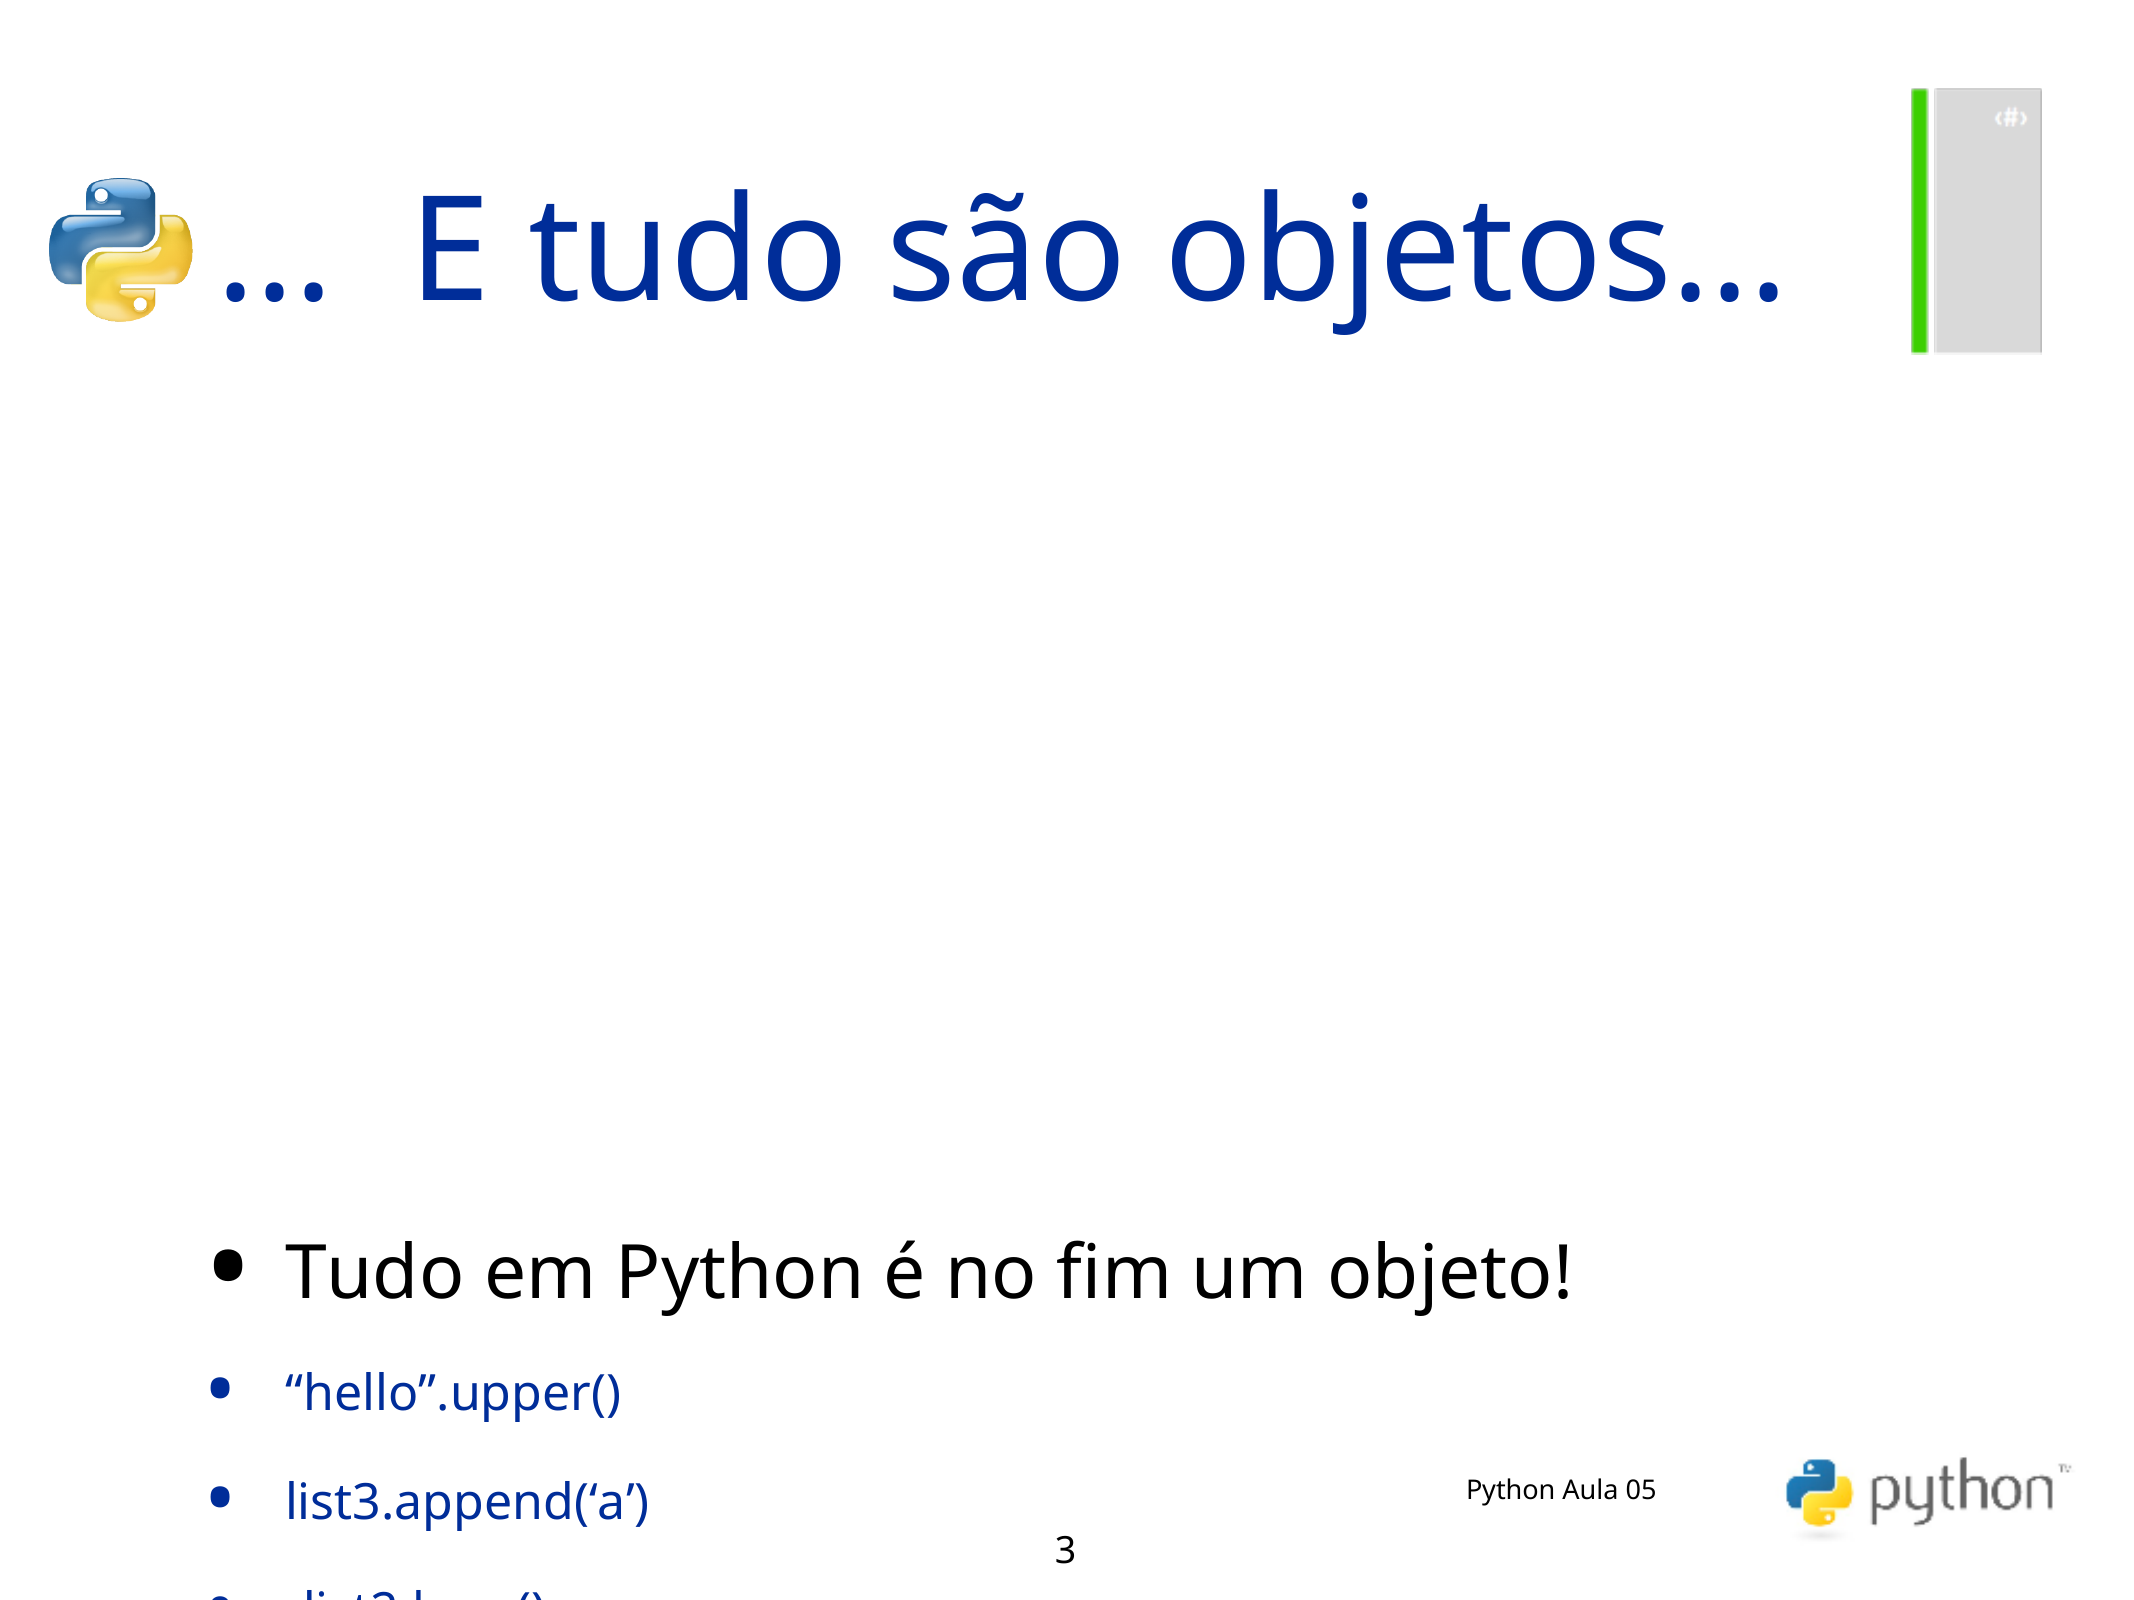

# ... E tudo são objetos...
Tudo em Python é no fim um objeto!
“hello”.upper()
list3.append(‘a’)
dict2.keys()
Eles parecem como chamadas de método em Java ou C++ !
Novos objetos (classes) podem ser facilmente adicionados aos tipos de dados já existentes em Python!
De fato, programar em Python é normalmente feito de forma orienta da objetos!
Python Aula 05